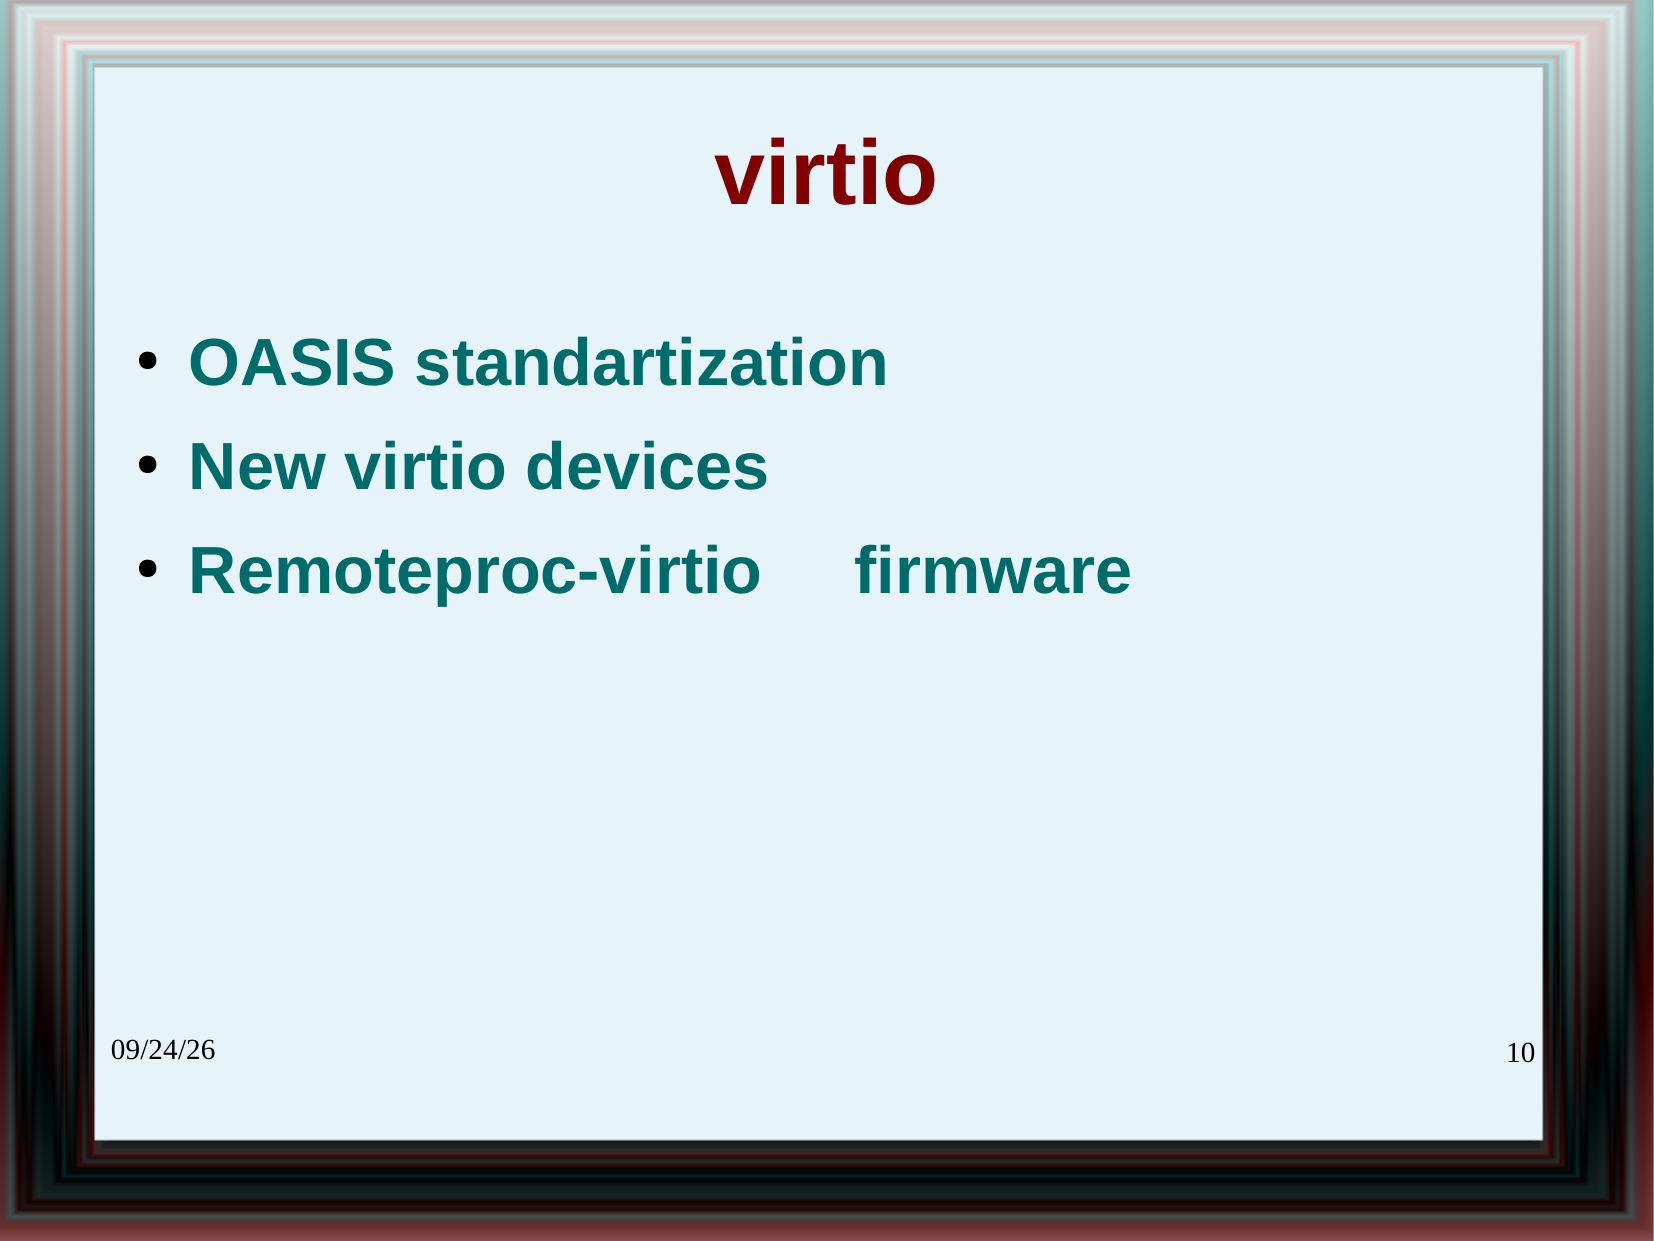

# virtio
OASIS standartization
New virtio devices
Remoteproc-virtio firmware
10